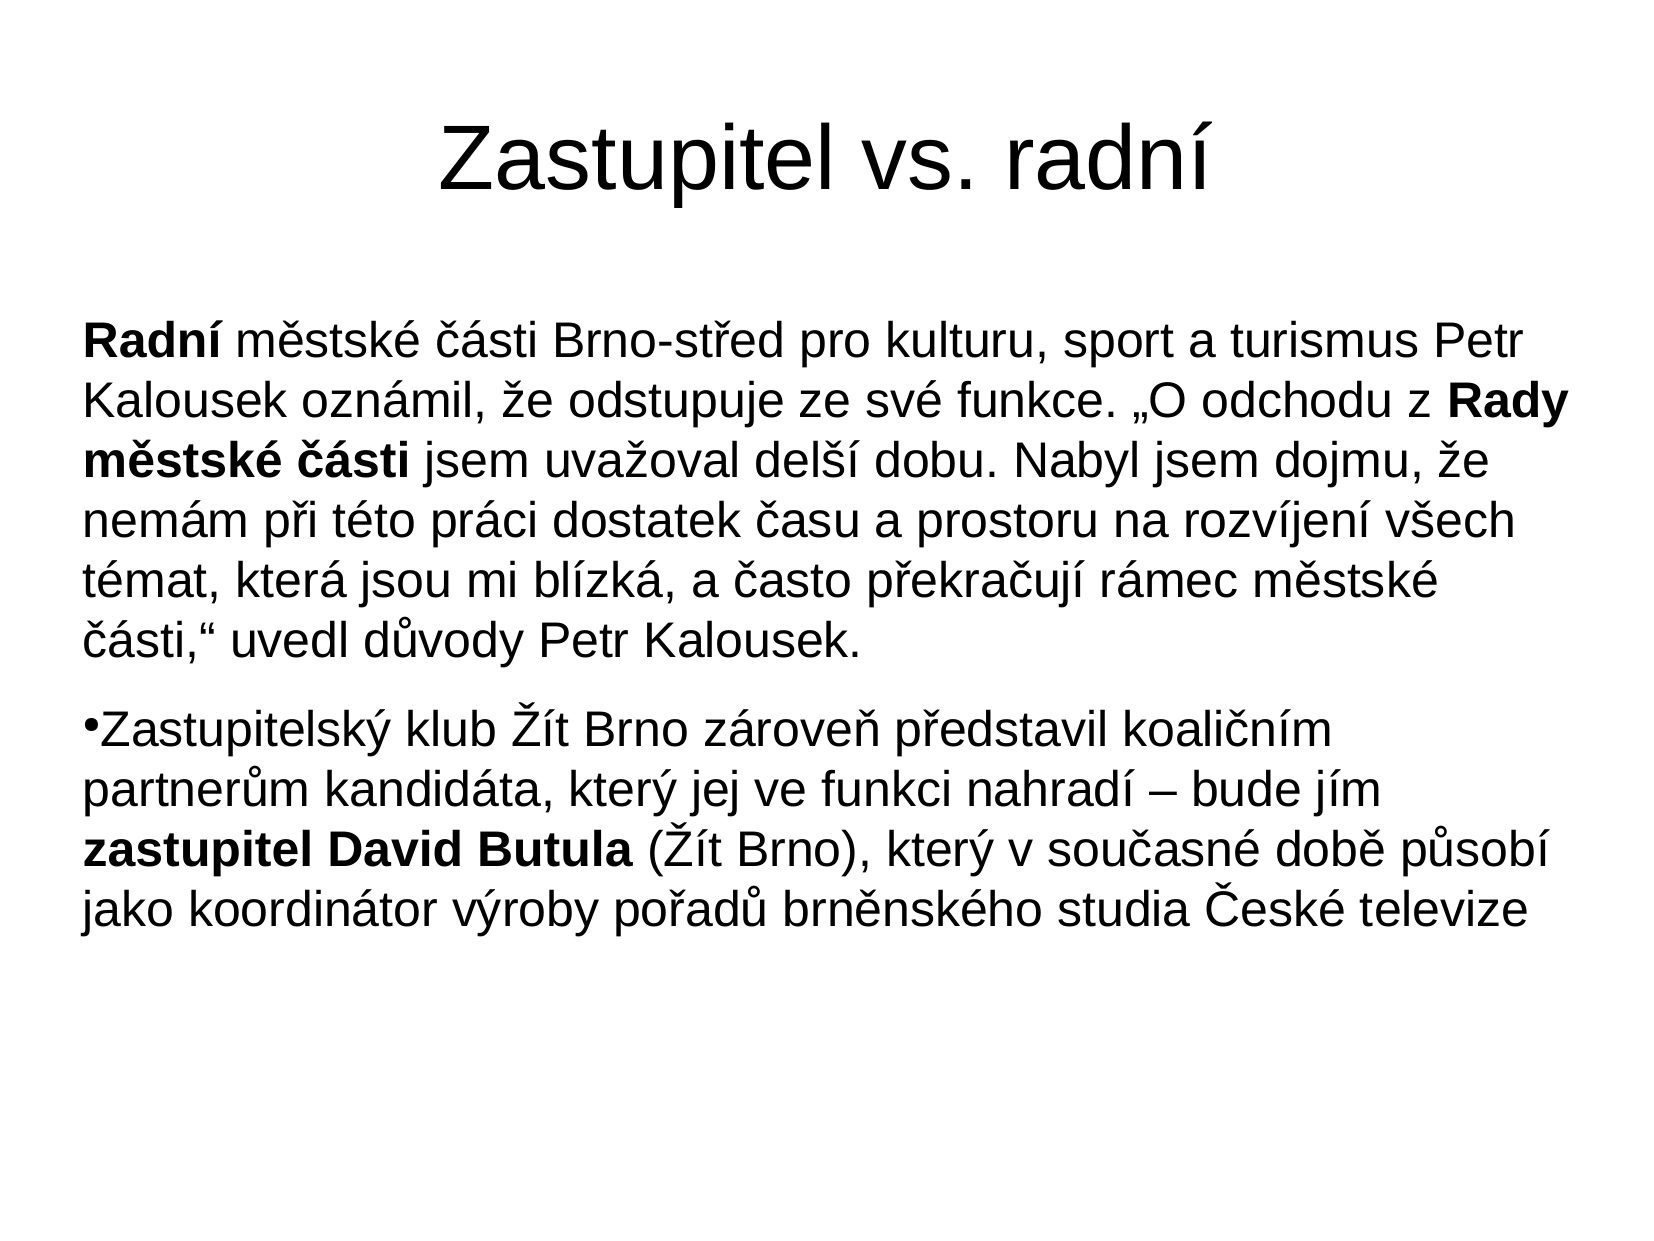

# Zastupitel vs. radní
Radní městské části Brno-střed pro kulturu, sport a turismus Petr Kalousek oznámil, že odstupuje ze své funkce. „O odchodu z Rady městské části jsem uvažoval delší dobu. Nabyl jsem dojmu, že nemám při této práci dostatek času a prostoru na rozvíjení všech témat, která jsou mi blízká, a často překračují rámec městské části,“ uvedl důvody Petr Kalousek.
Zastupitelský klub Žít Brno zároveň představil koaličním partnerům kandidáta, který jej ve funkci nahradí – bude jím zastupitel David Butula (Žít Brno), který v současné době působí jako koordinátor výroby pořadů brněnského studia České televize